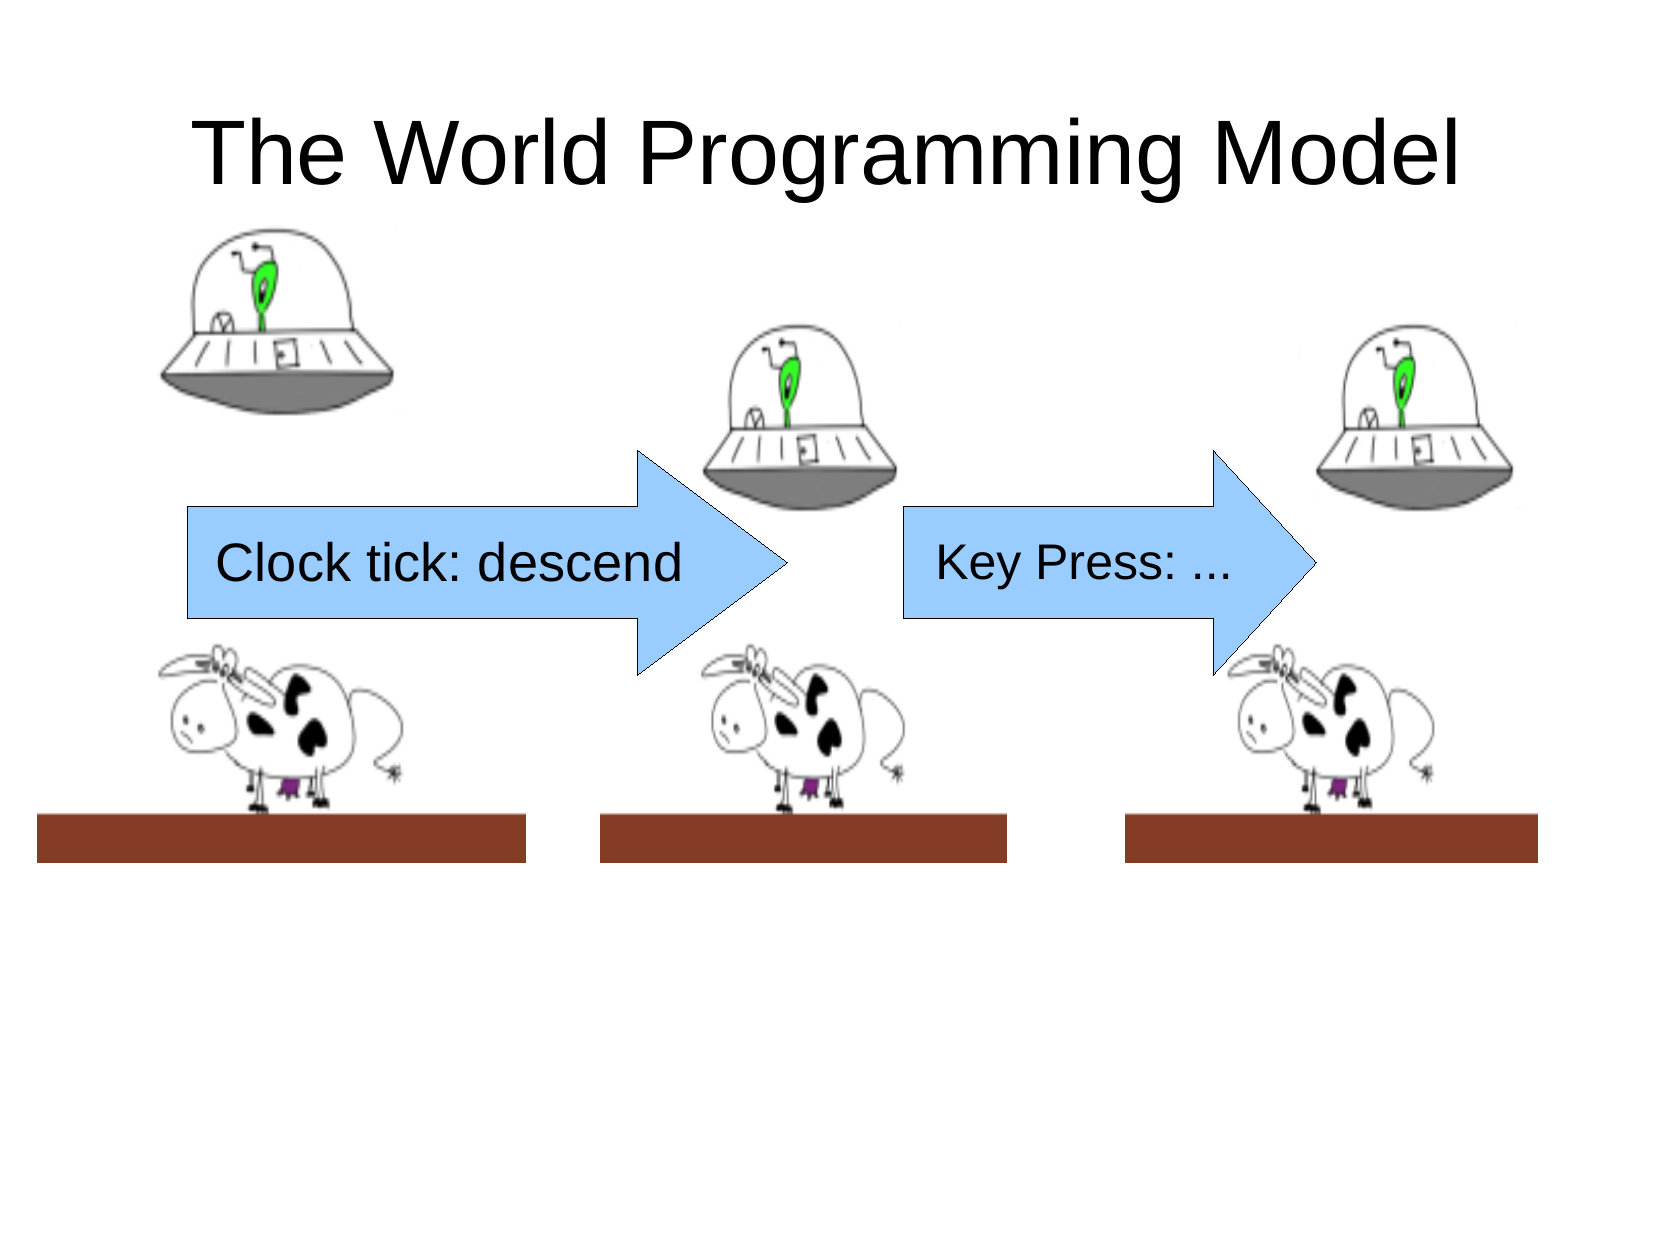

# The World Programming Model
Clock tick: descend
Key Press: ...